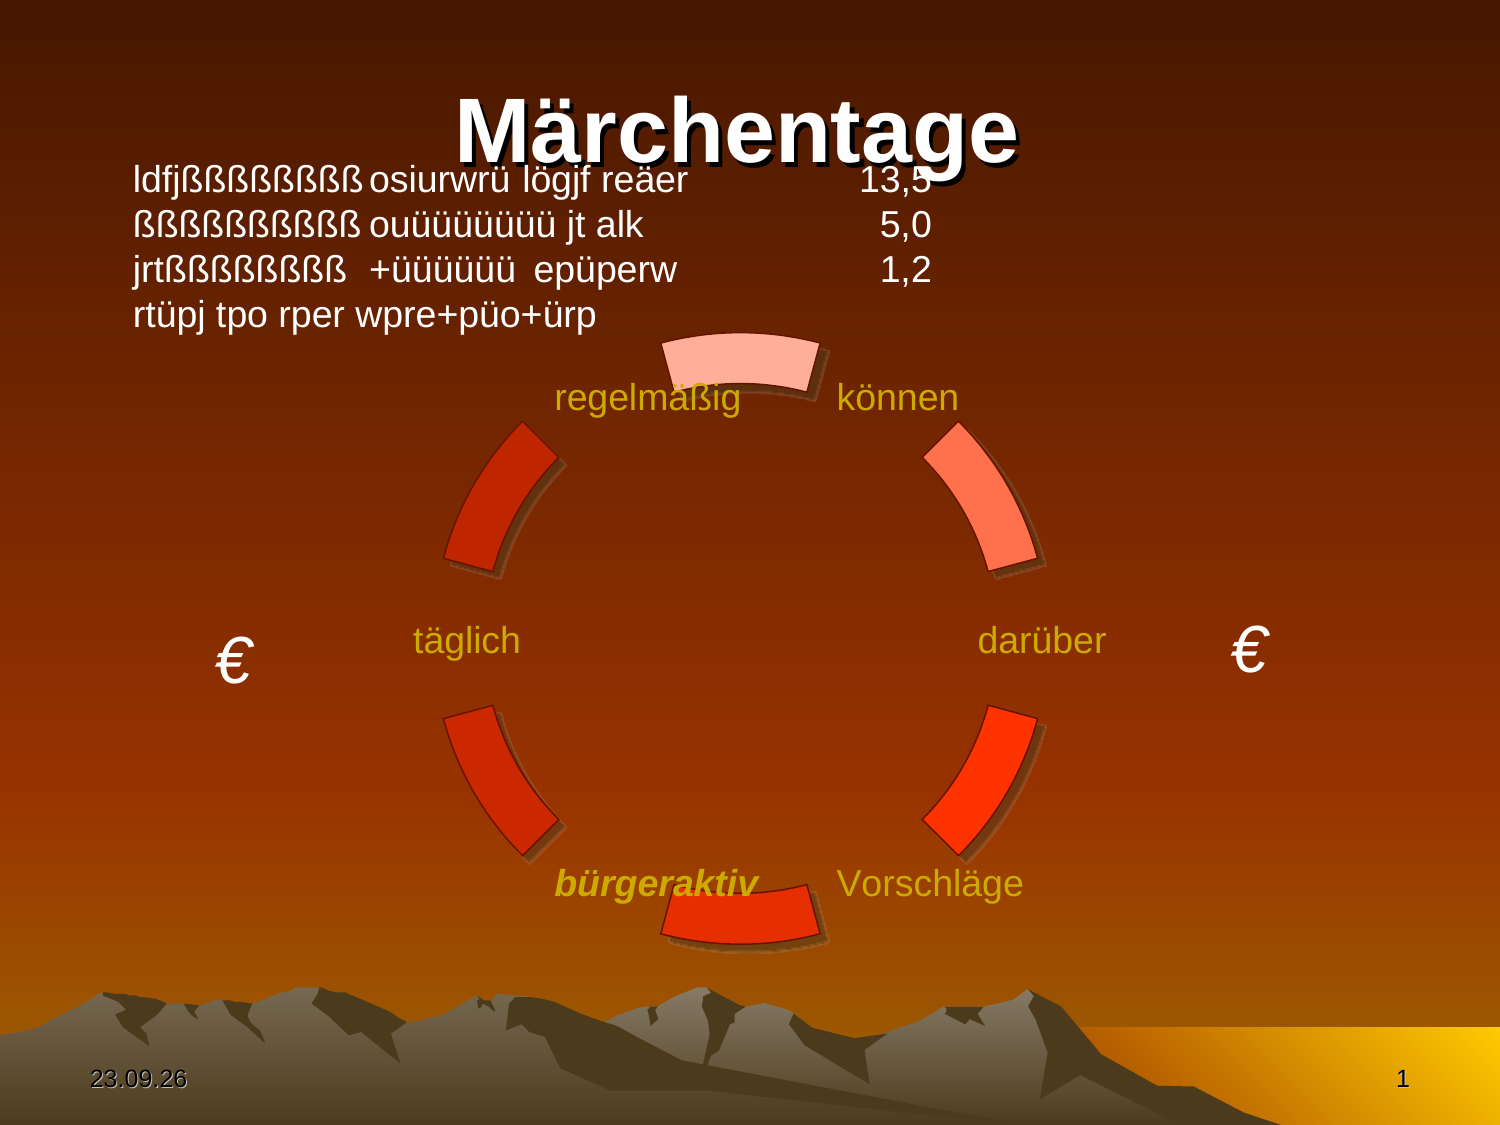

# Märchentage
ldfj	osiurwr	lögjf reäer	13,5
	ou	jt alk	5,0
jrt	+	epüperw	1,2
rtüpj tpo rper wpre+püo+ürp
regelmäßig
können
täglich
darüber
bürgeraktiv
Vorschläge
€
€
1